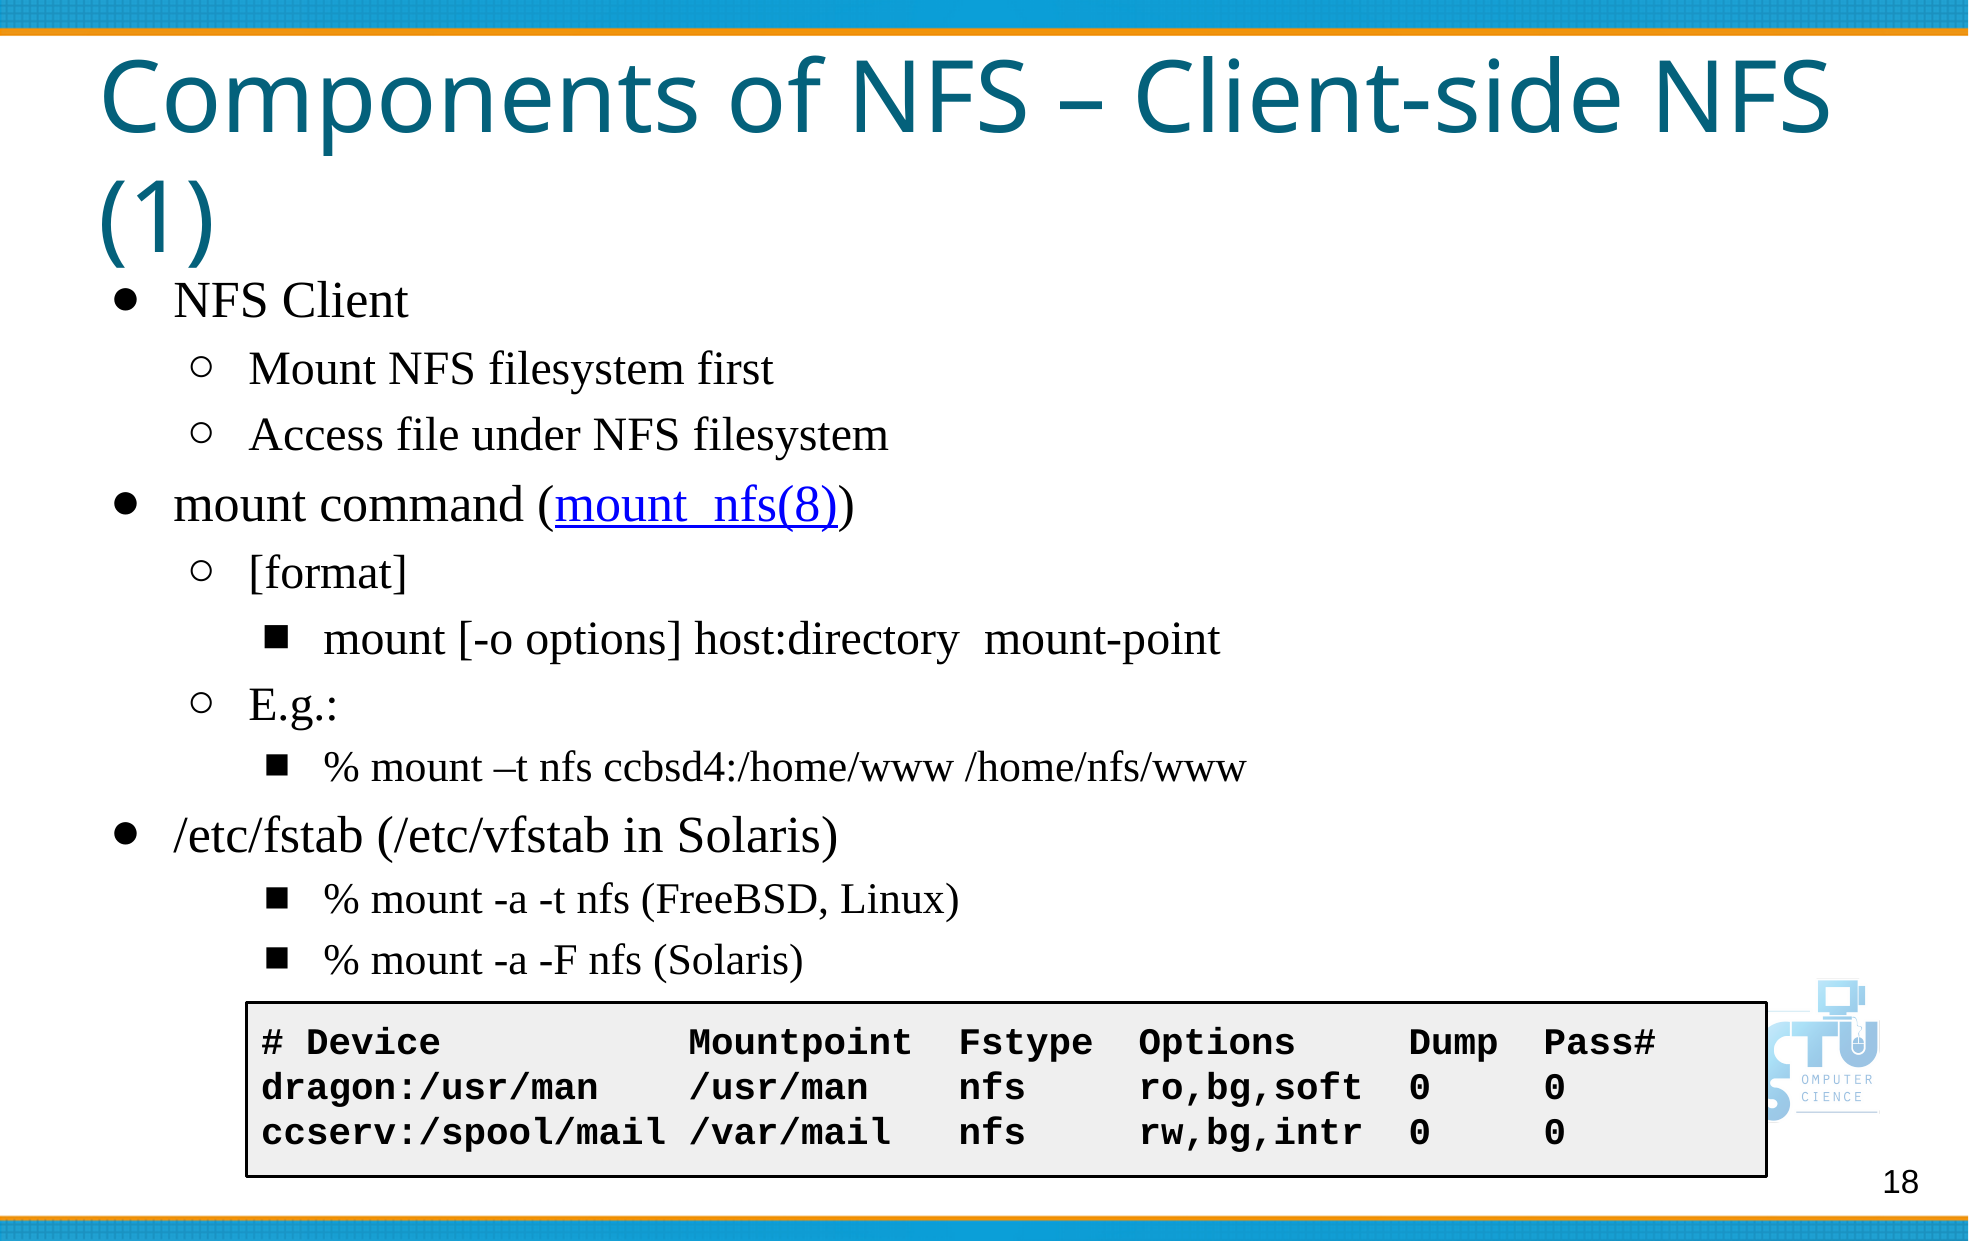

# Components of NFS – Client-side NFS (1)
NFS Client
Mount NFS filesystem first
Access file under NFS filesystem
mount command (mount_nfs(8))
[format]
mount [-o options] host:directory mount-point
E.g.:
% mount –t nfs ccbsd4:/home/www /home/nfs/www
/etc/fstab (/etc/vfstab in Solaris)
% mount -a -t nfs (FreeBSD, Linux)
% mount -a -F nfs (Solaris)
# Device Mountpoint Fstype Options Dump Pass#
dragon:/usr/man /usr/man nfs ro,bg,soft 0 0
ccserv:/spool/mail /var/mail nfs rw,bg,intr 0 0